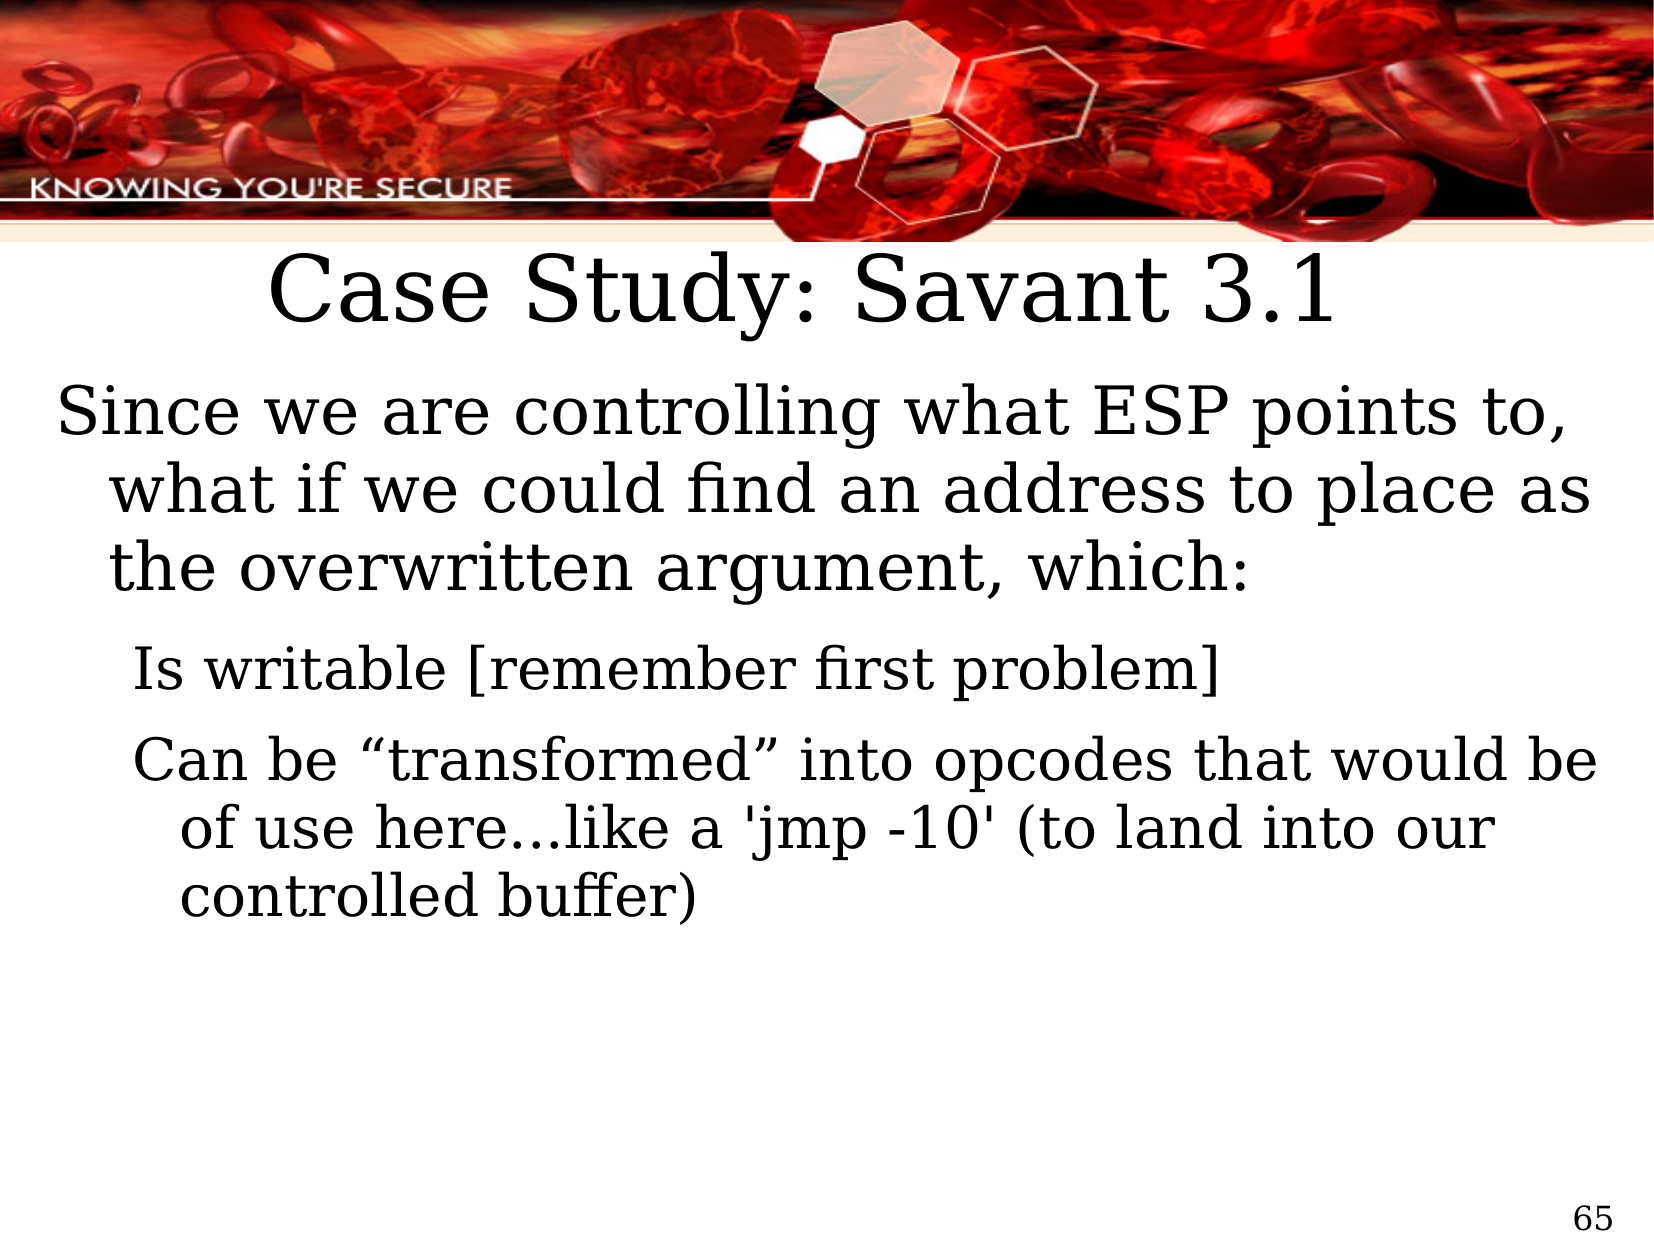

# Case Study: Savant 3.1
Since we are controlling what ESP points to, what if we could find an address to place as the overwritten argument, which:
Is writable [remember first problem]
Can be “transformed” into opcodes that would be of use here...like a 'jmp -10' (to land into our controlled buffer)